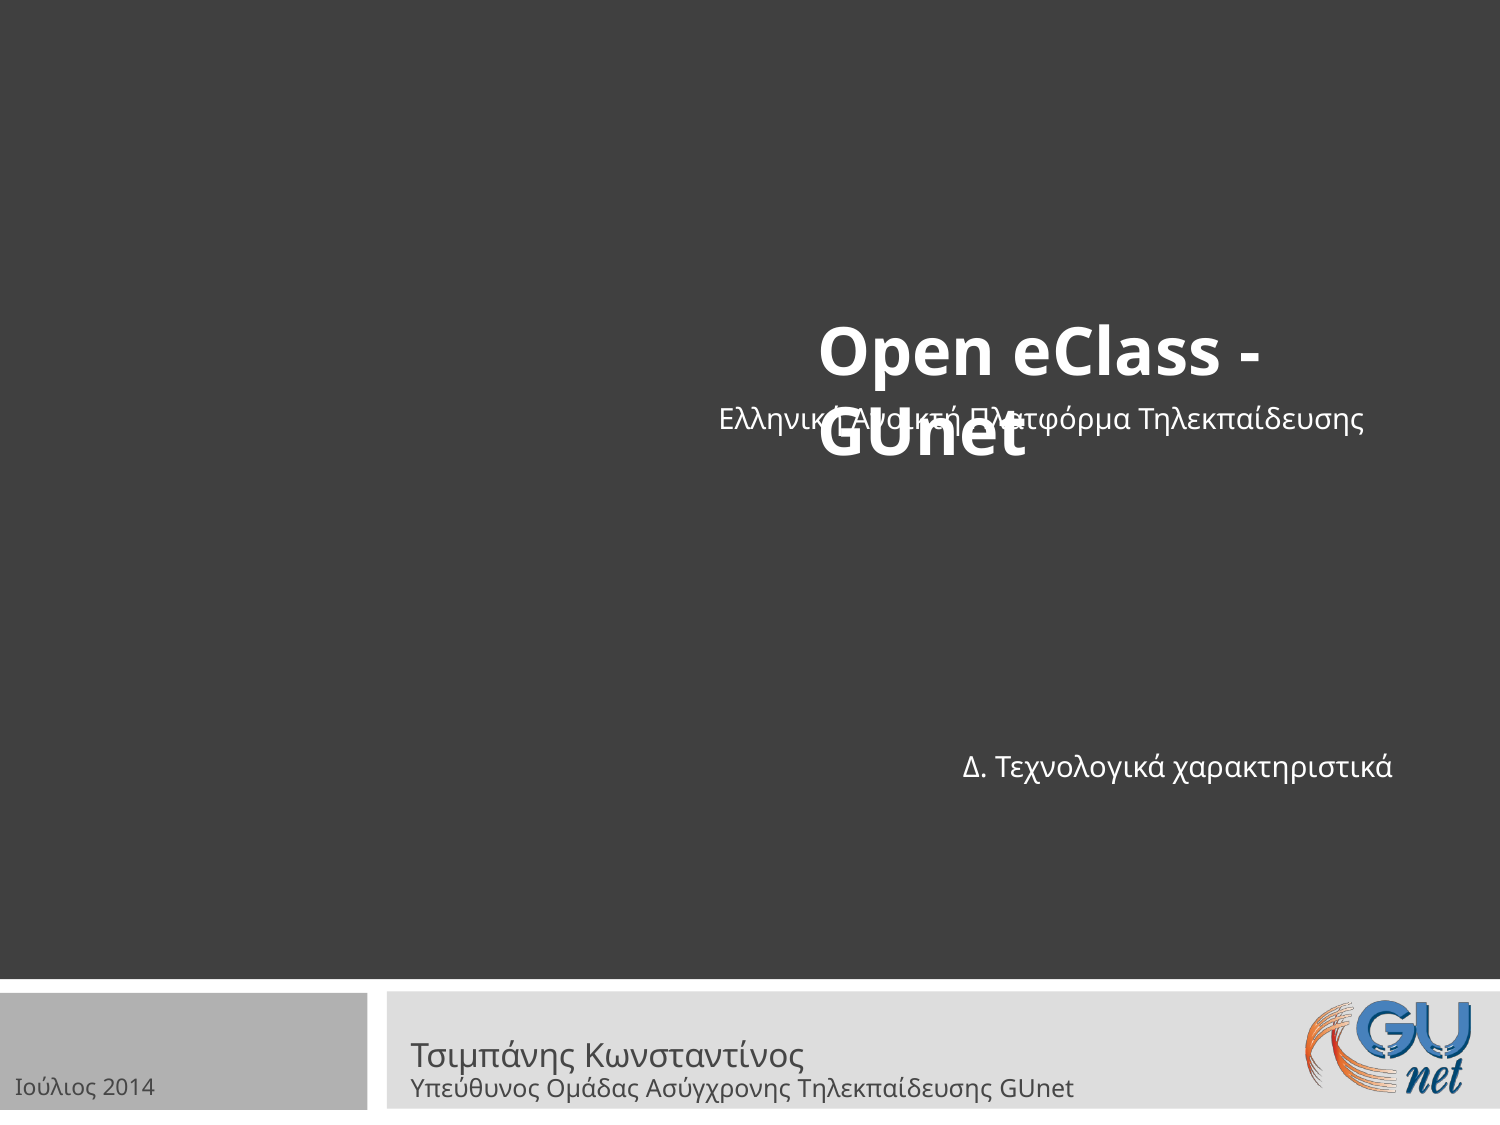

Open eClass - GUnet
Ελληνική Ανοικτή Πλατφόρμα Τηλεκπαίδευσης
Δ. Τεχνολογικά χαρακτηριστικά
Τσιμπάνης Κωνσταντίνος
Ιούλιος 2014
Υπεύθυνος Ομάδας Ασύγχρονης Τηλεκπαίδευσης GUnet